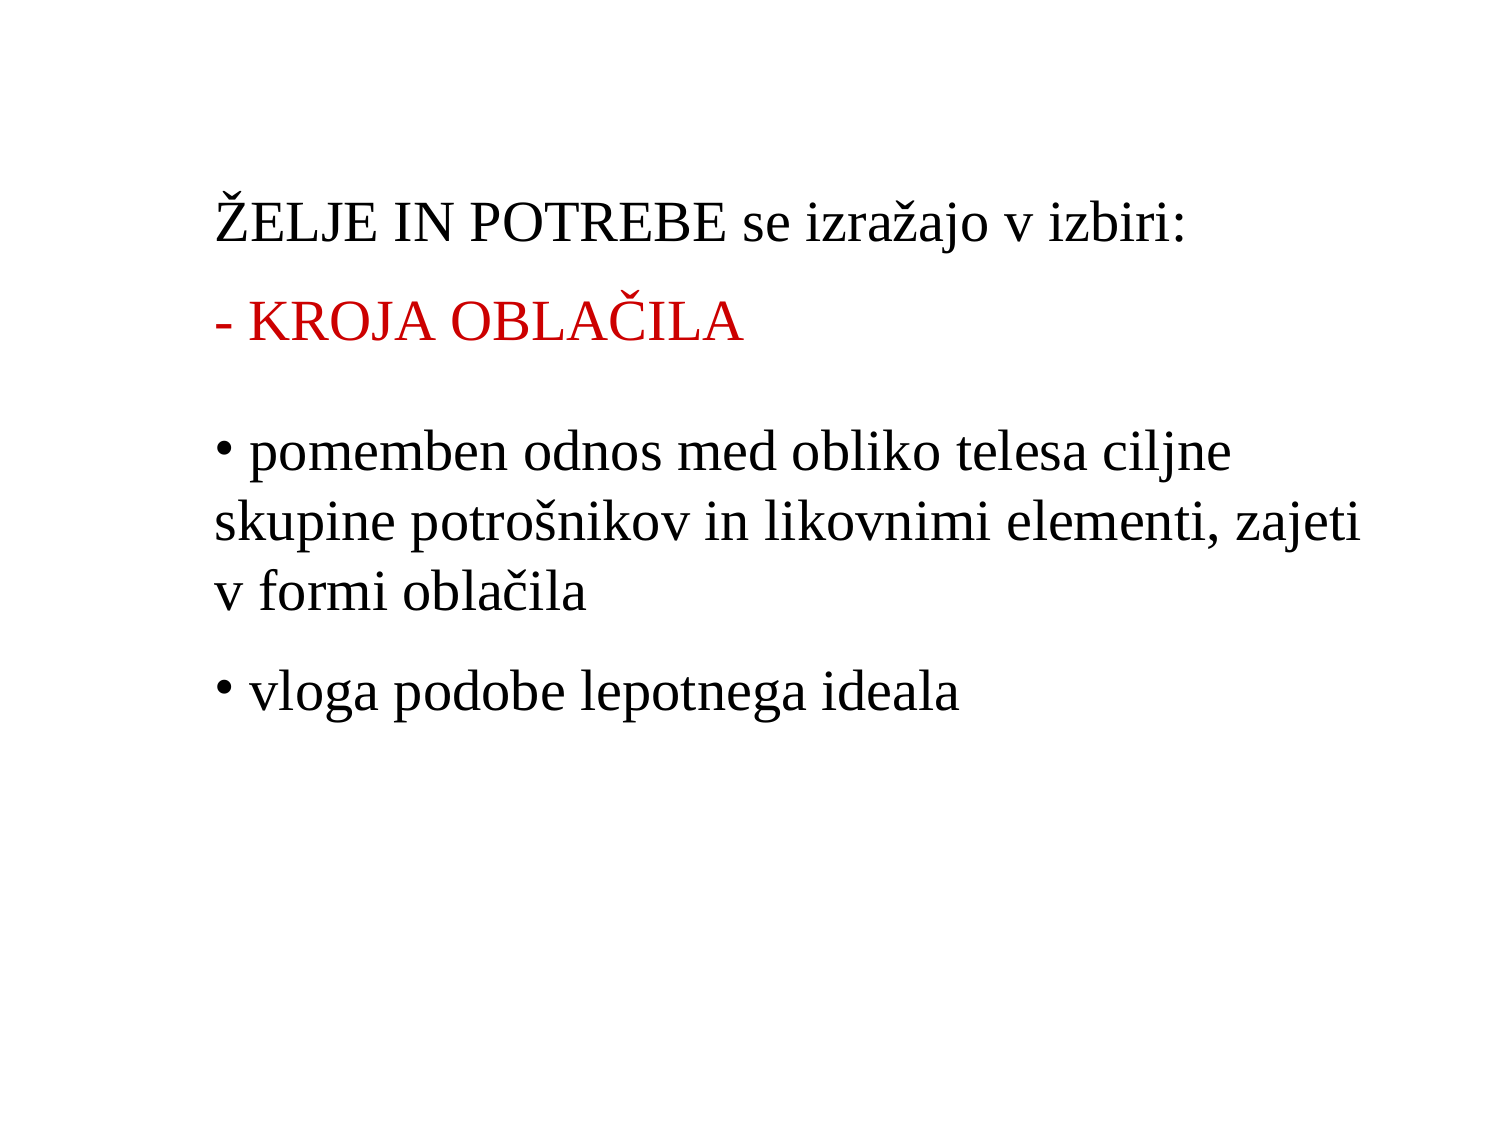

ŽELJE IN POTREBE se izražajo v izbiri:
- KROJA OBLAČILA
 pomemben odnos med obliko telesa ciljne skupine potrošnikov in likovnimi elementi, zajeti v formi oblačila
 vloga podobe lepotnega ideala